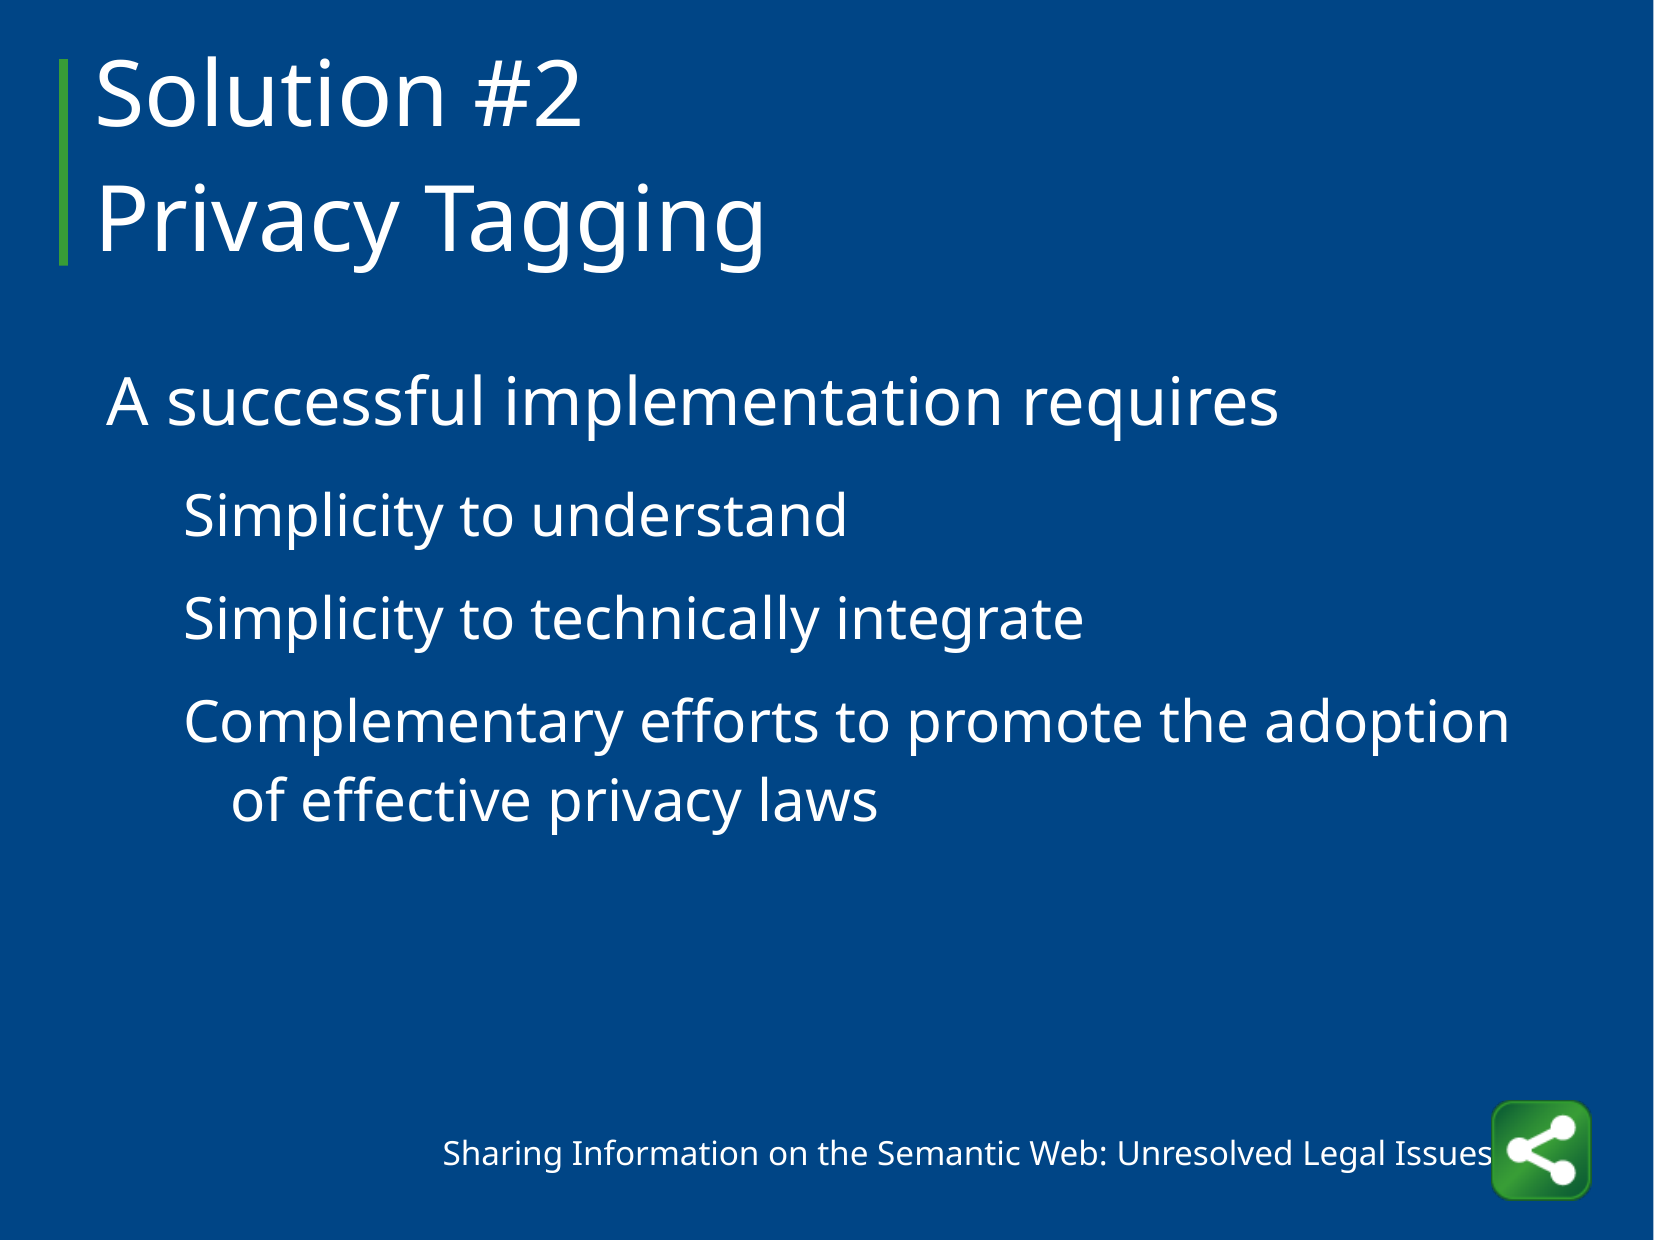

# Solution #2 Privacy Tagging
A successful implementation requires
Simplicity to understand
Simplicity to technically integrate
Complementary efforts to promote the adoption of effective privacy laws